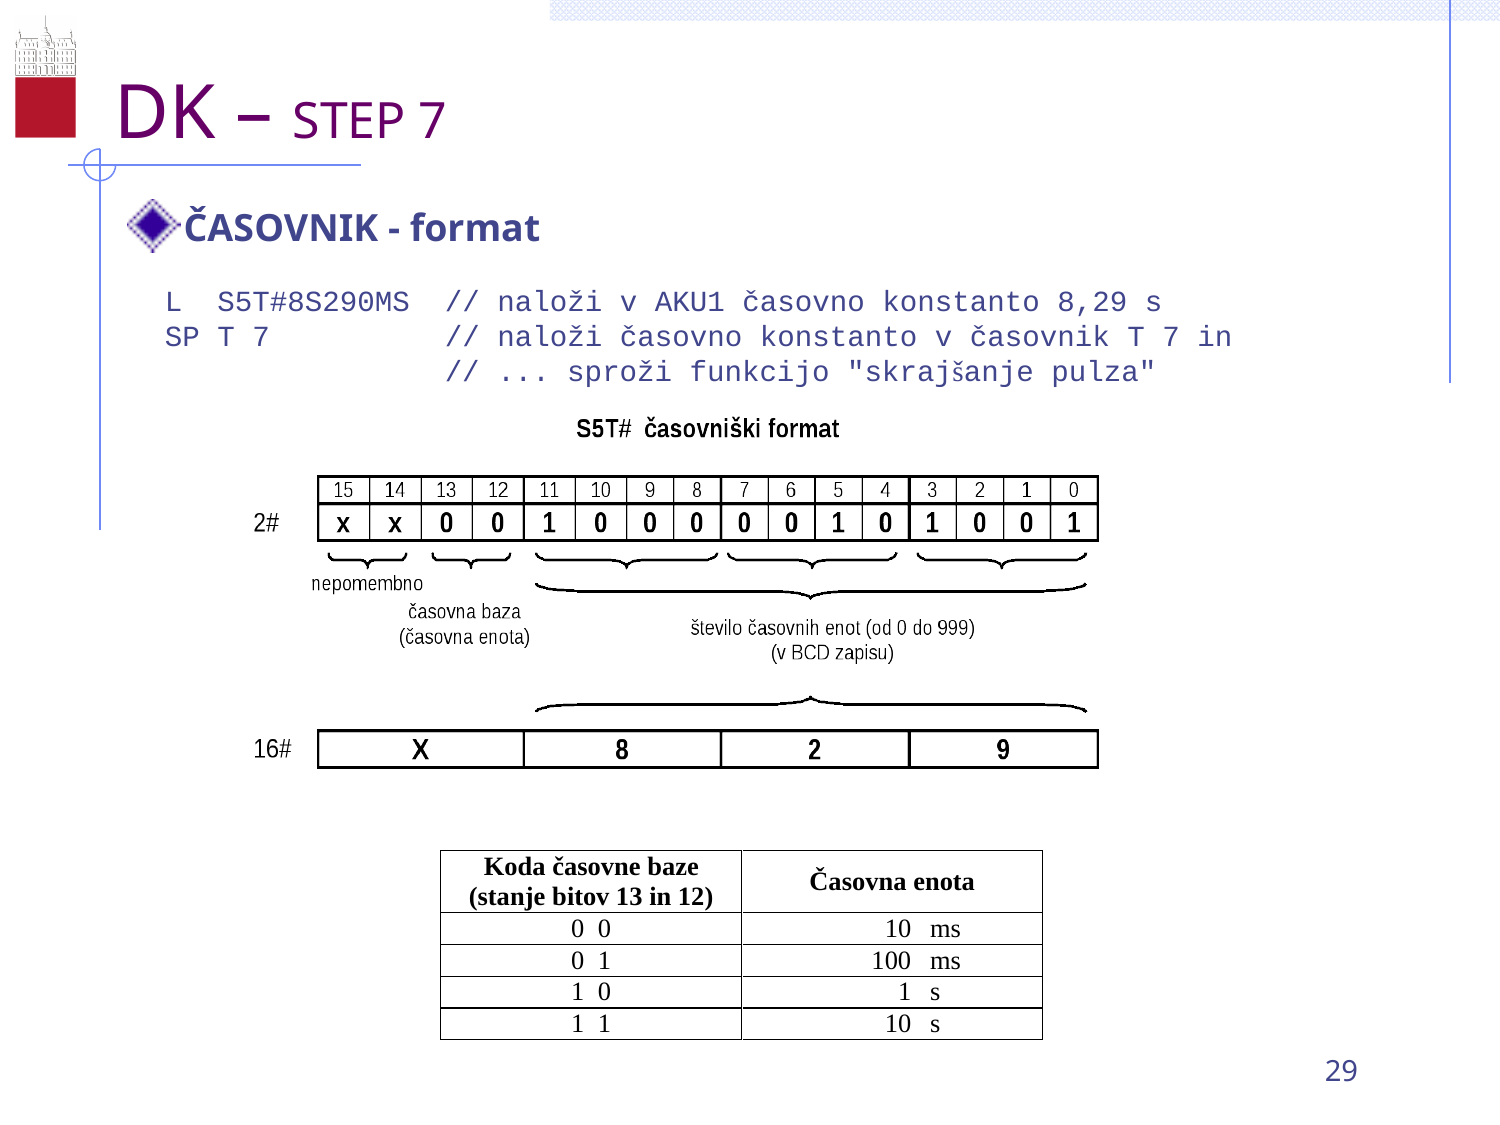

DK – STEP 7
# ČASOVNIK - format
L S5T#8S290MS // naloži v AKU1 časovno konstanto 8,29 s
SP T 7 // naloži časovno konstanto v časovnik T 7 in
 // ... sproži funkcijo "skrajšanje pulza"